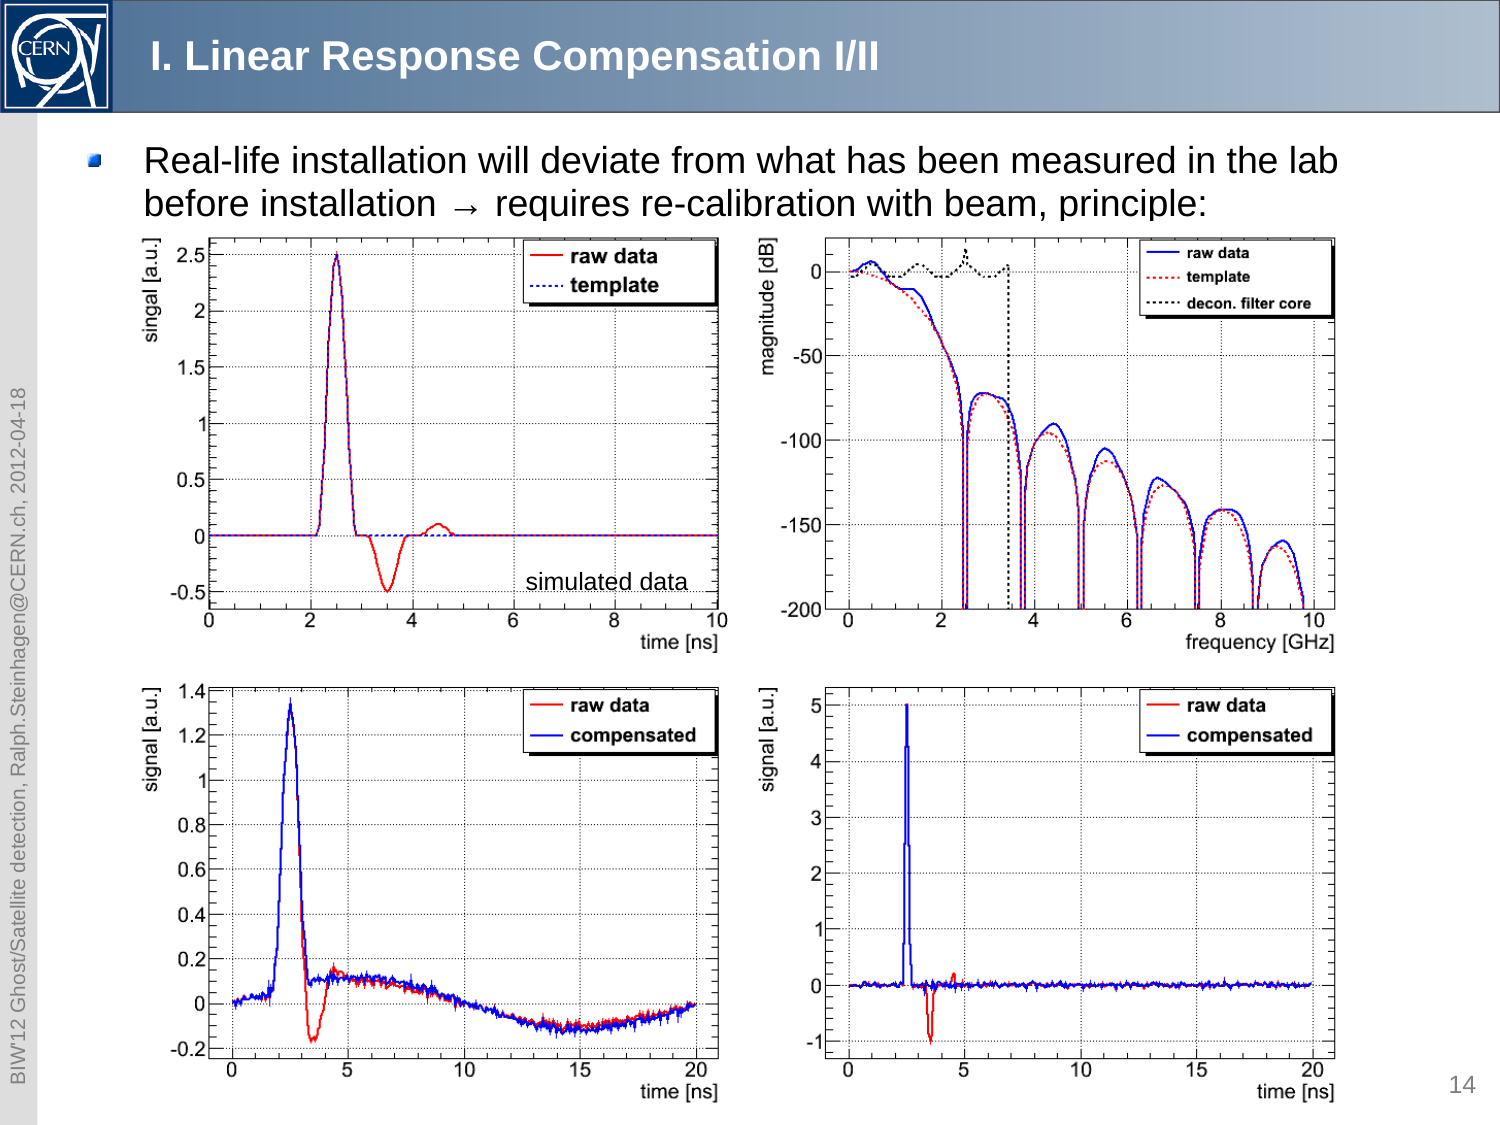

# I. Linear Response Compensation I/II
Real-life installation will deviate from what has been measured in the lab before installation → requires re-calibration with beam, principle:
simulated data